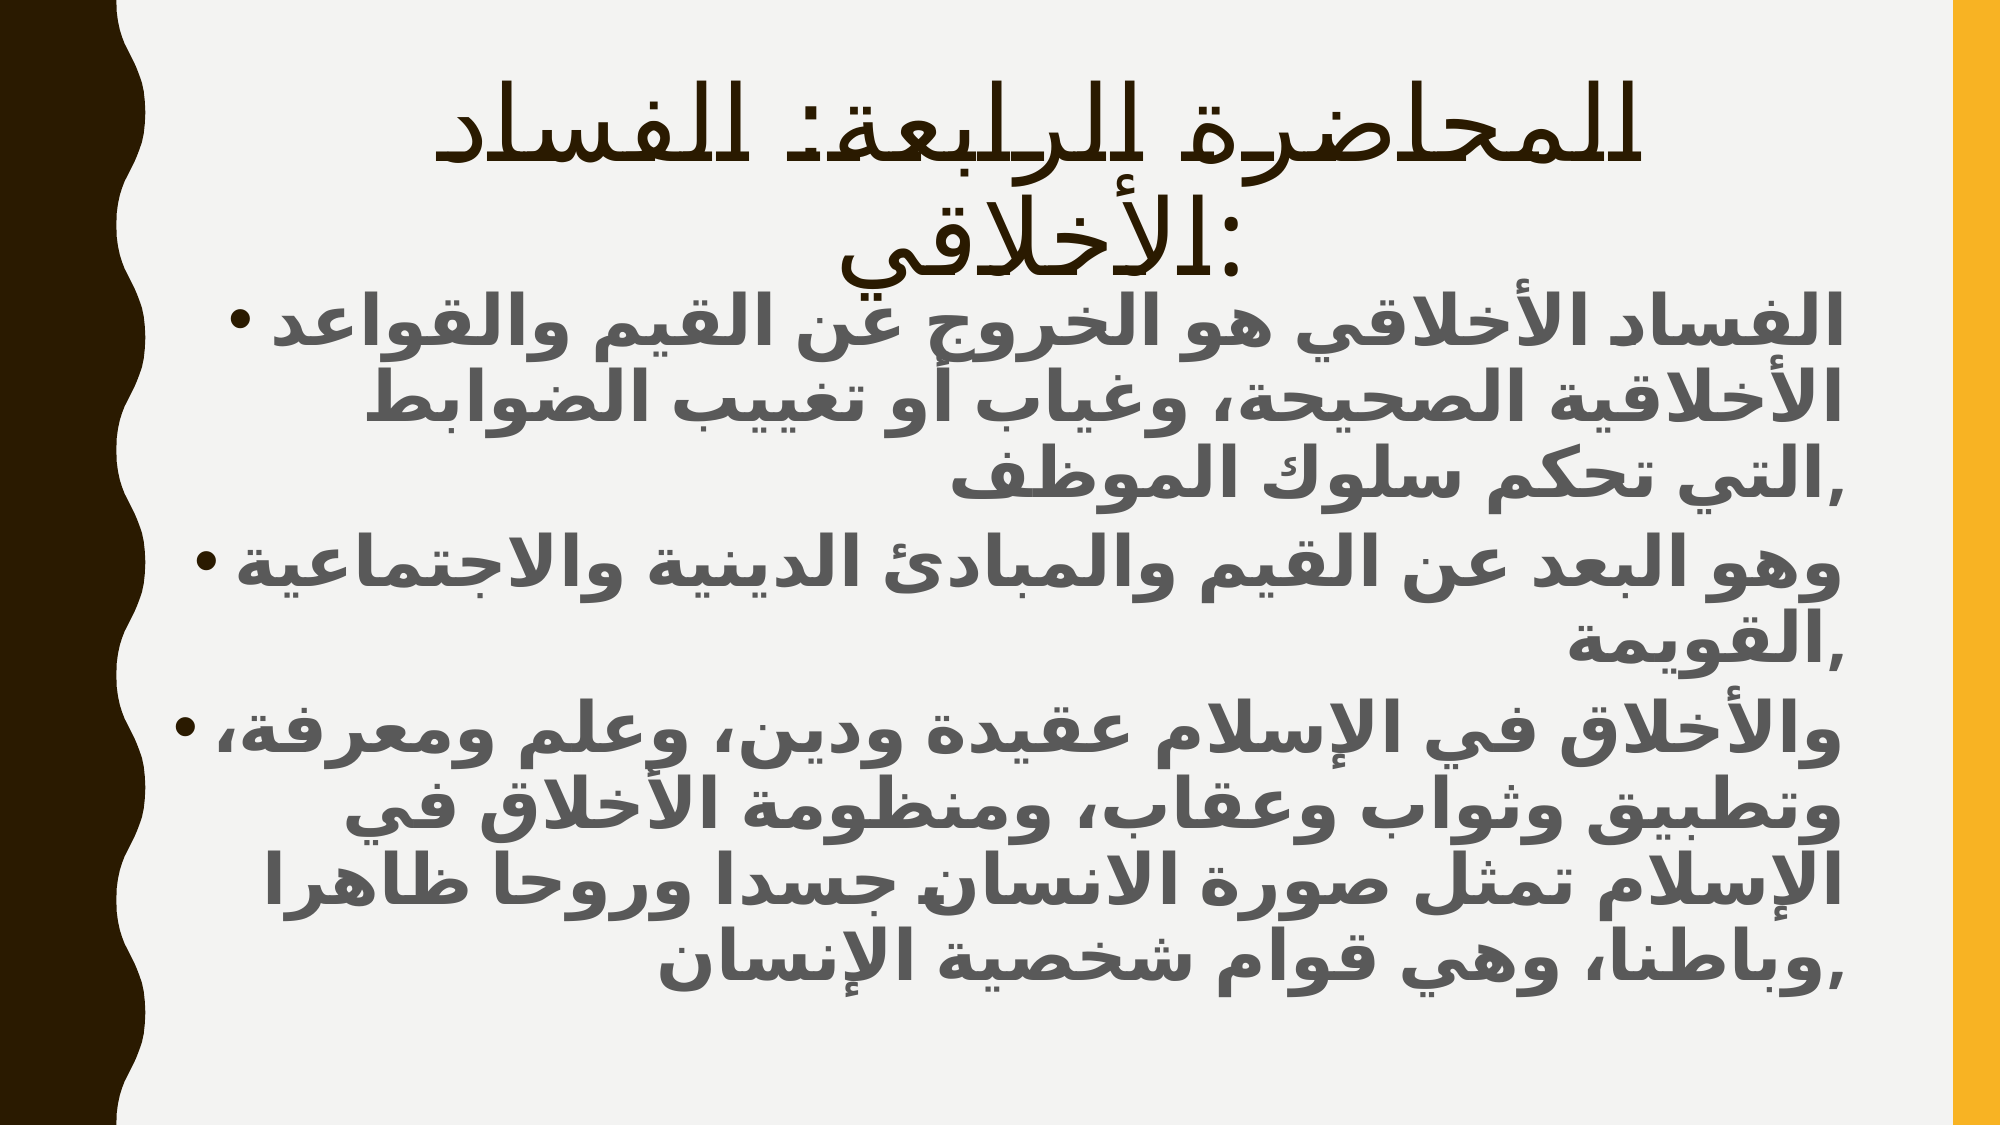

# المحاضرة الرابعة: الفساد الأخلاقي:
الفساد الأخلاقي هو الخروج عن القيم والقواعد الأخلاقية الصحيحة، وغياب أو تغييب الضوابط التي تحكم سلوك الموظف,
وهو البعد عن القيم والمبادئ الدينية والاجتماعية القويمة,
والأخلاق في الإسلام عقيدة ودين، وعلم ومعرفة، وتطبيق وثواب وعقاب، ومنظومة الأخلاق في الإسلام تمثل صورة الانسان جسدا وروحا ظاهرا وباطنا، وهي قوام شخصية الإنسان,